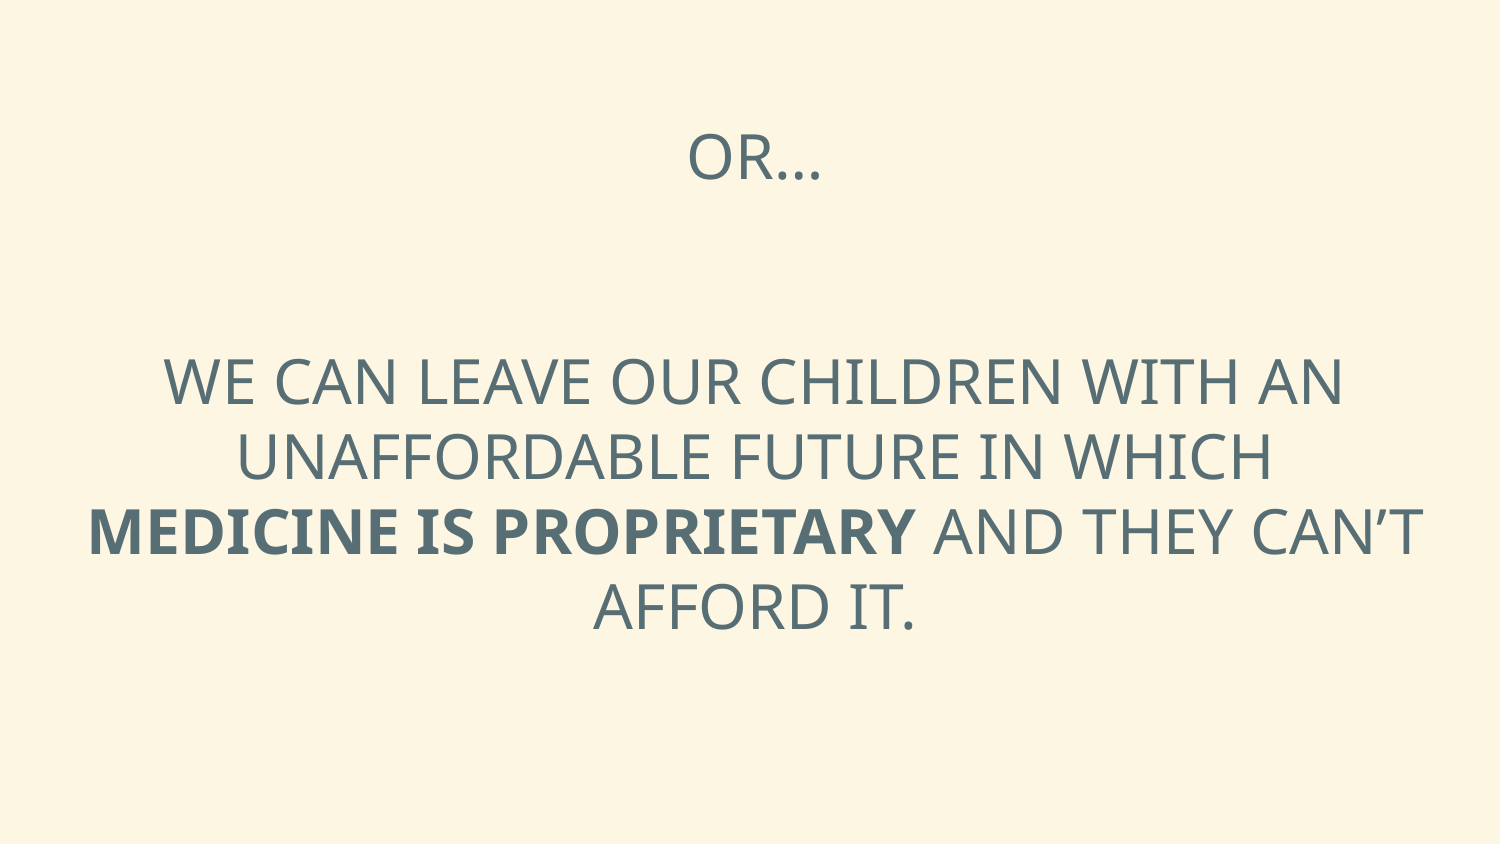

# OR…
WE CAN LEAVE OUR CHILDREN WITH AN UNAFFORDABLE FUTURE IN WHICH MEDICINE IS PROPRIETARY AND THEY CAN’T AFFORD IT.